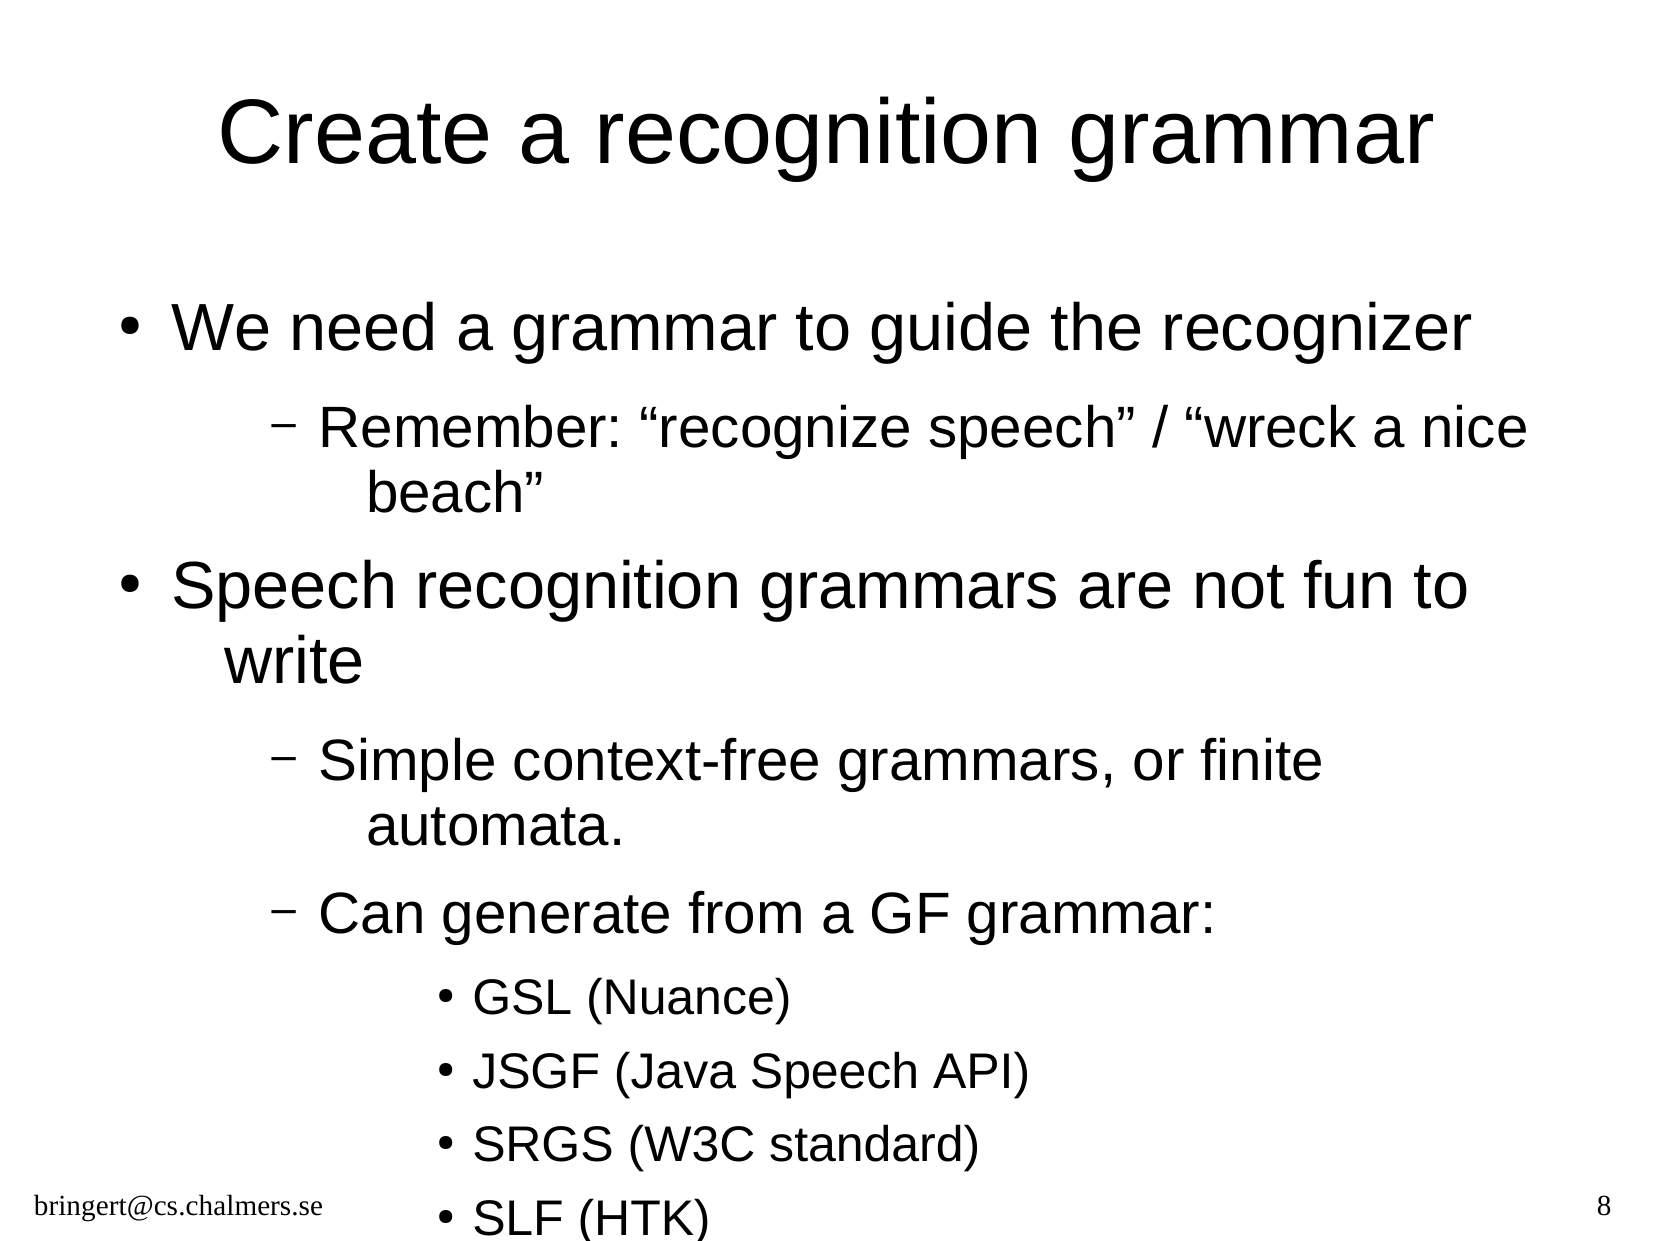

# Create a recognition grammar
We need a grammar to guide the recognizer
Remember: “recognize speech” / “wreck a nice beach”
Speech recognition grammars are not fun to write
Simple context-free grammars, or finite automata.
Can generate from a GF grammar:
GSL (Nuance)
JSGF (Java Speech API)
SRGS (W3C standard)
SLF (HTK)
bringert@cs.chalmers.se
8